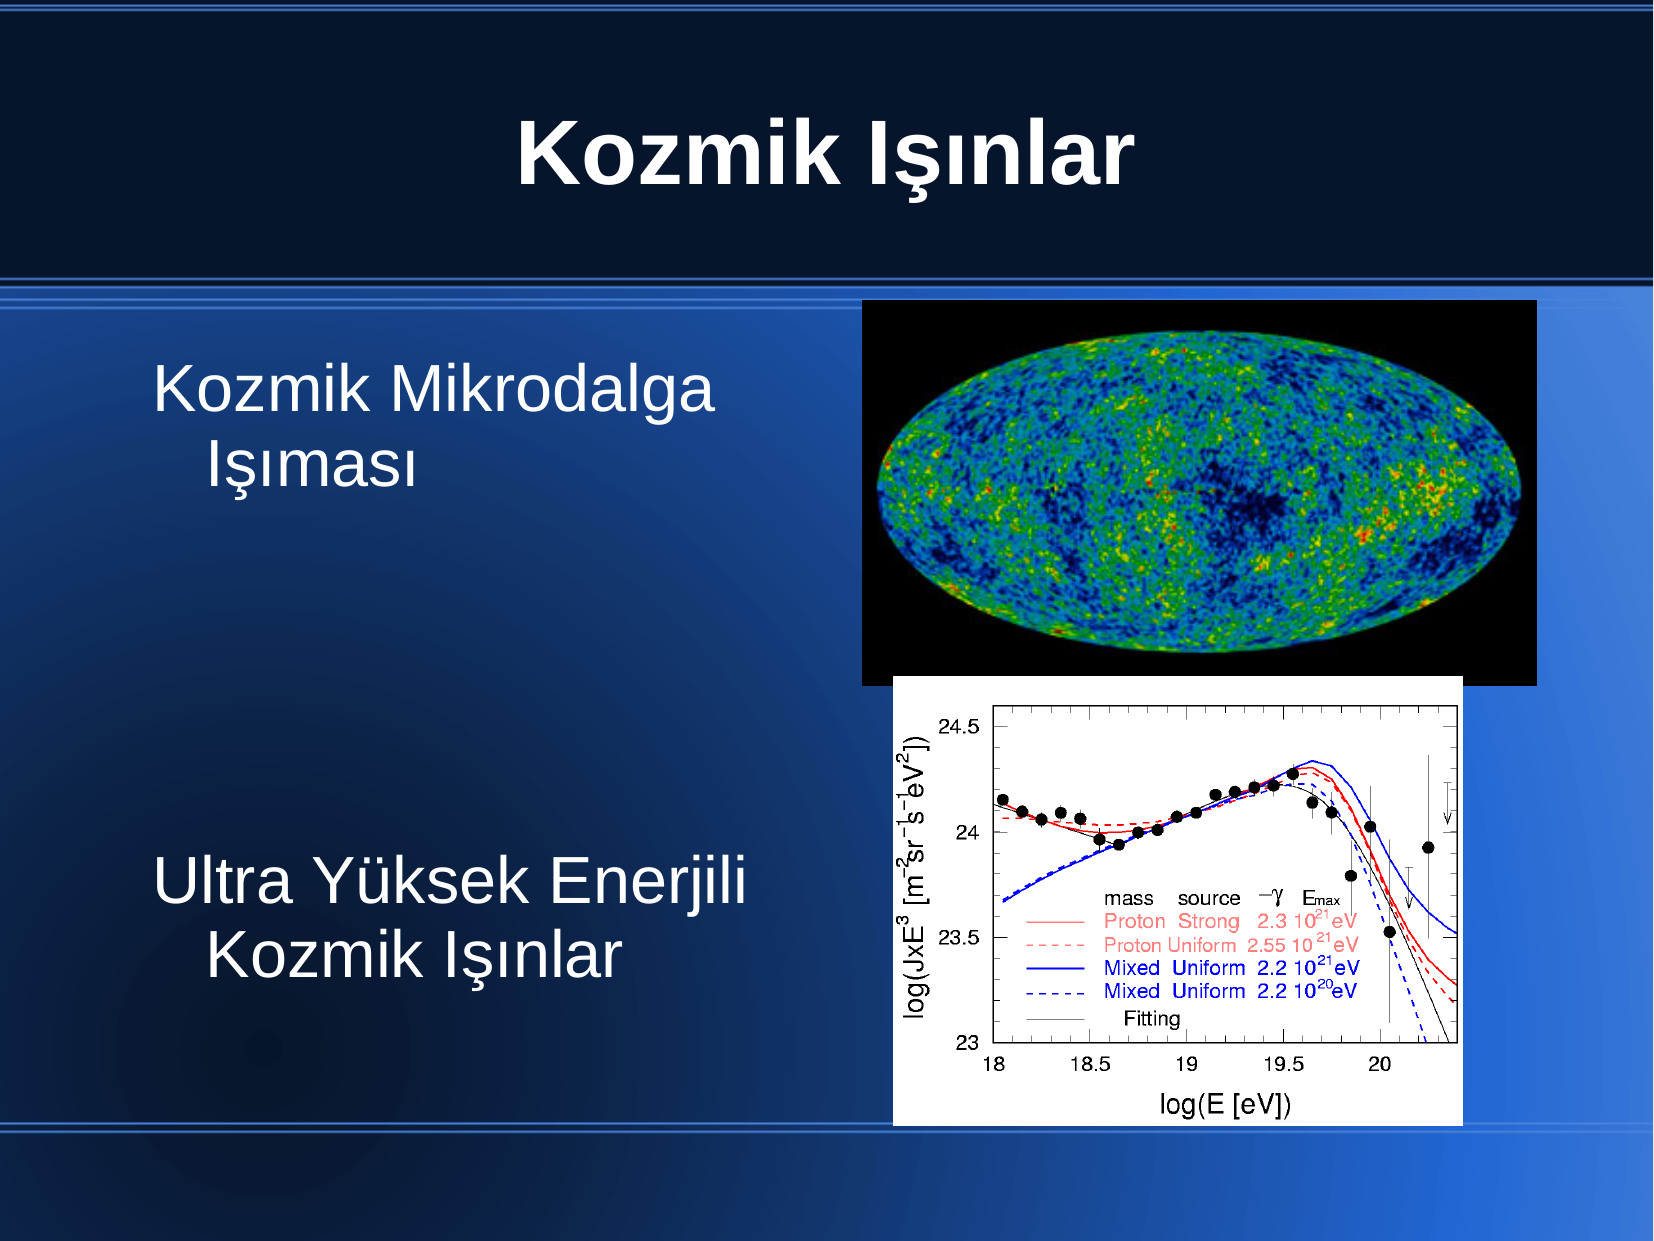

# Kozmik Işınlar
Kozmik Mikrodalga Işıması
Ultra Yüksek Enerjili Kozmik Işınlar